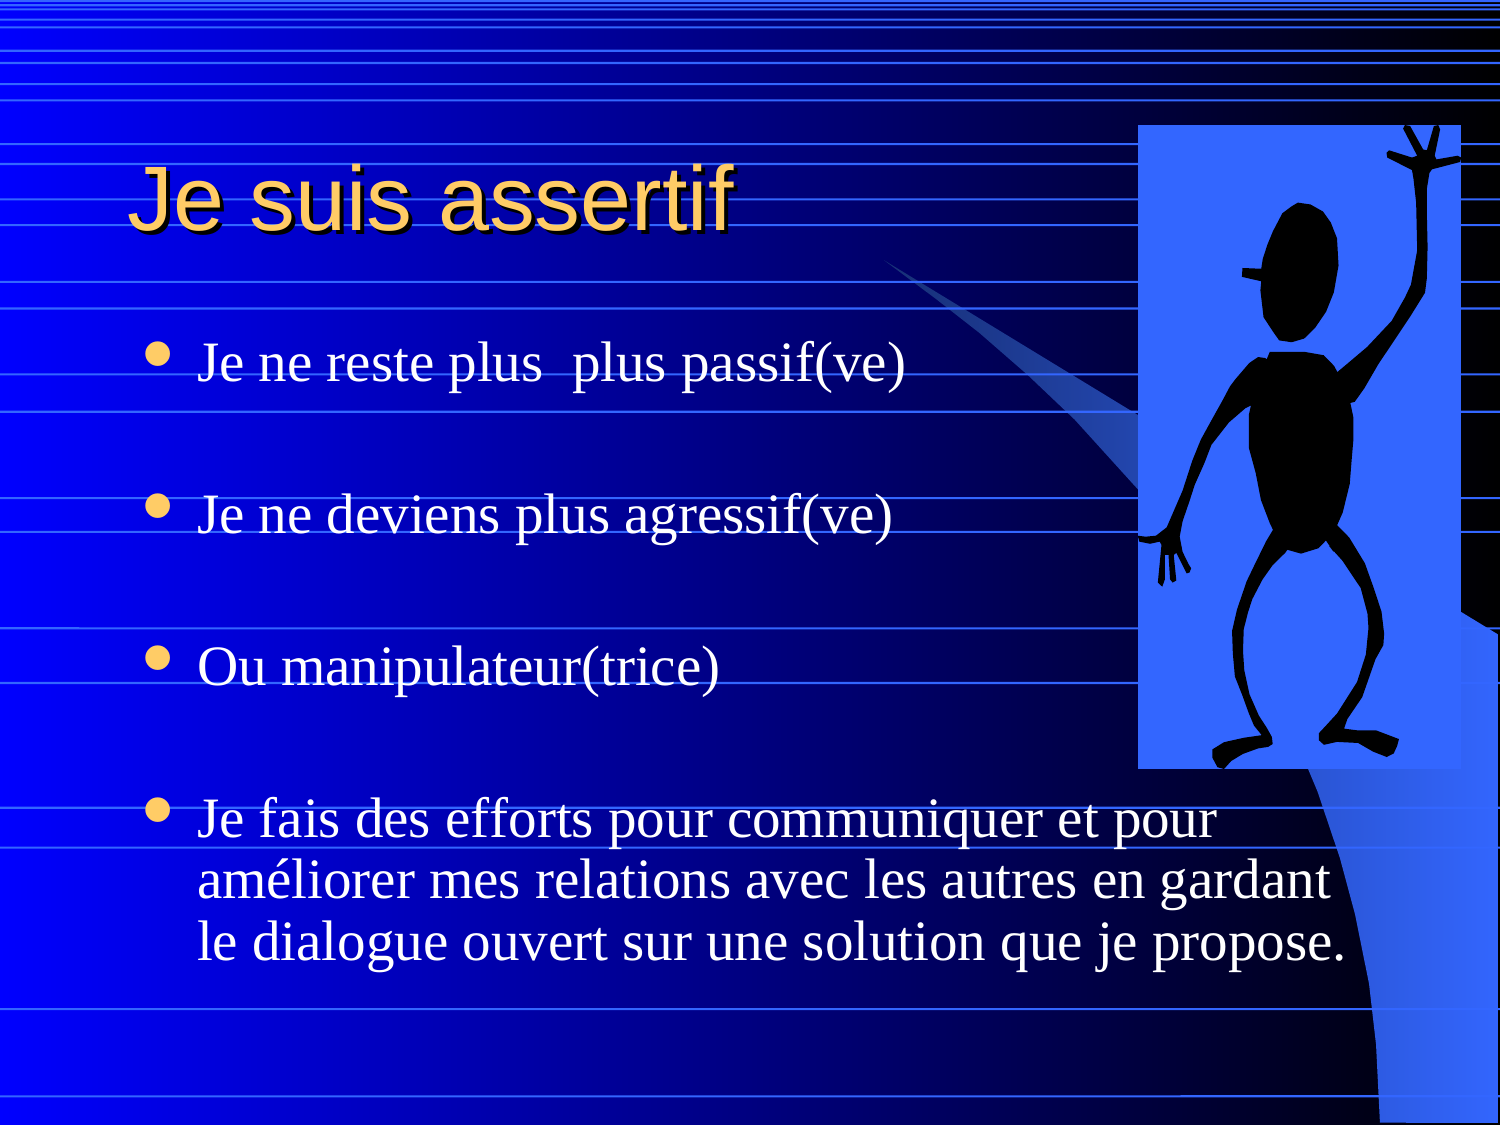

# Je suis assertif
Je ne reste plus plus passif(ve)
Je ne deviens plus agressif(ve)
Ou manipulateur(trice)
Je fais des efforts pour communiquer et pour améliorer mes relations avec les autres en gardant le dialogue ouvert sur une solution que je propose.